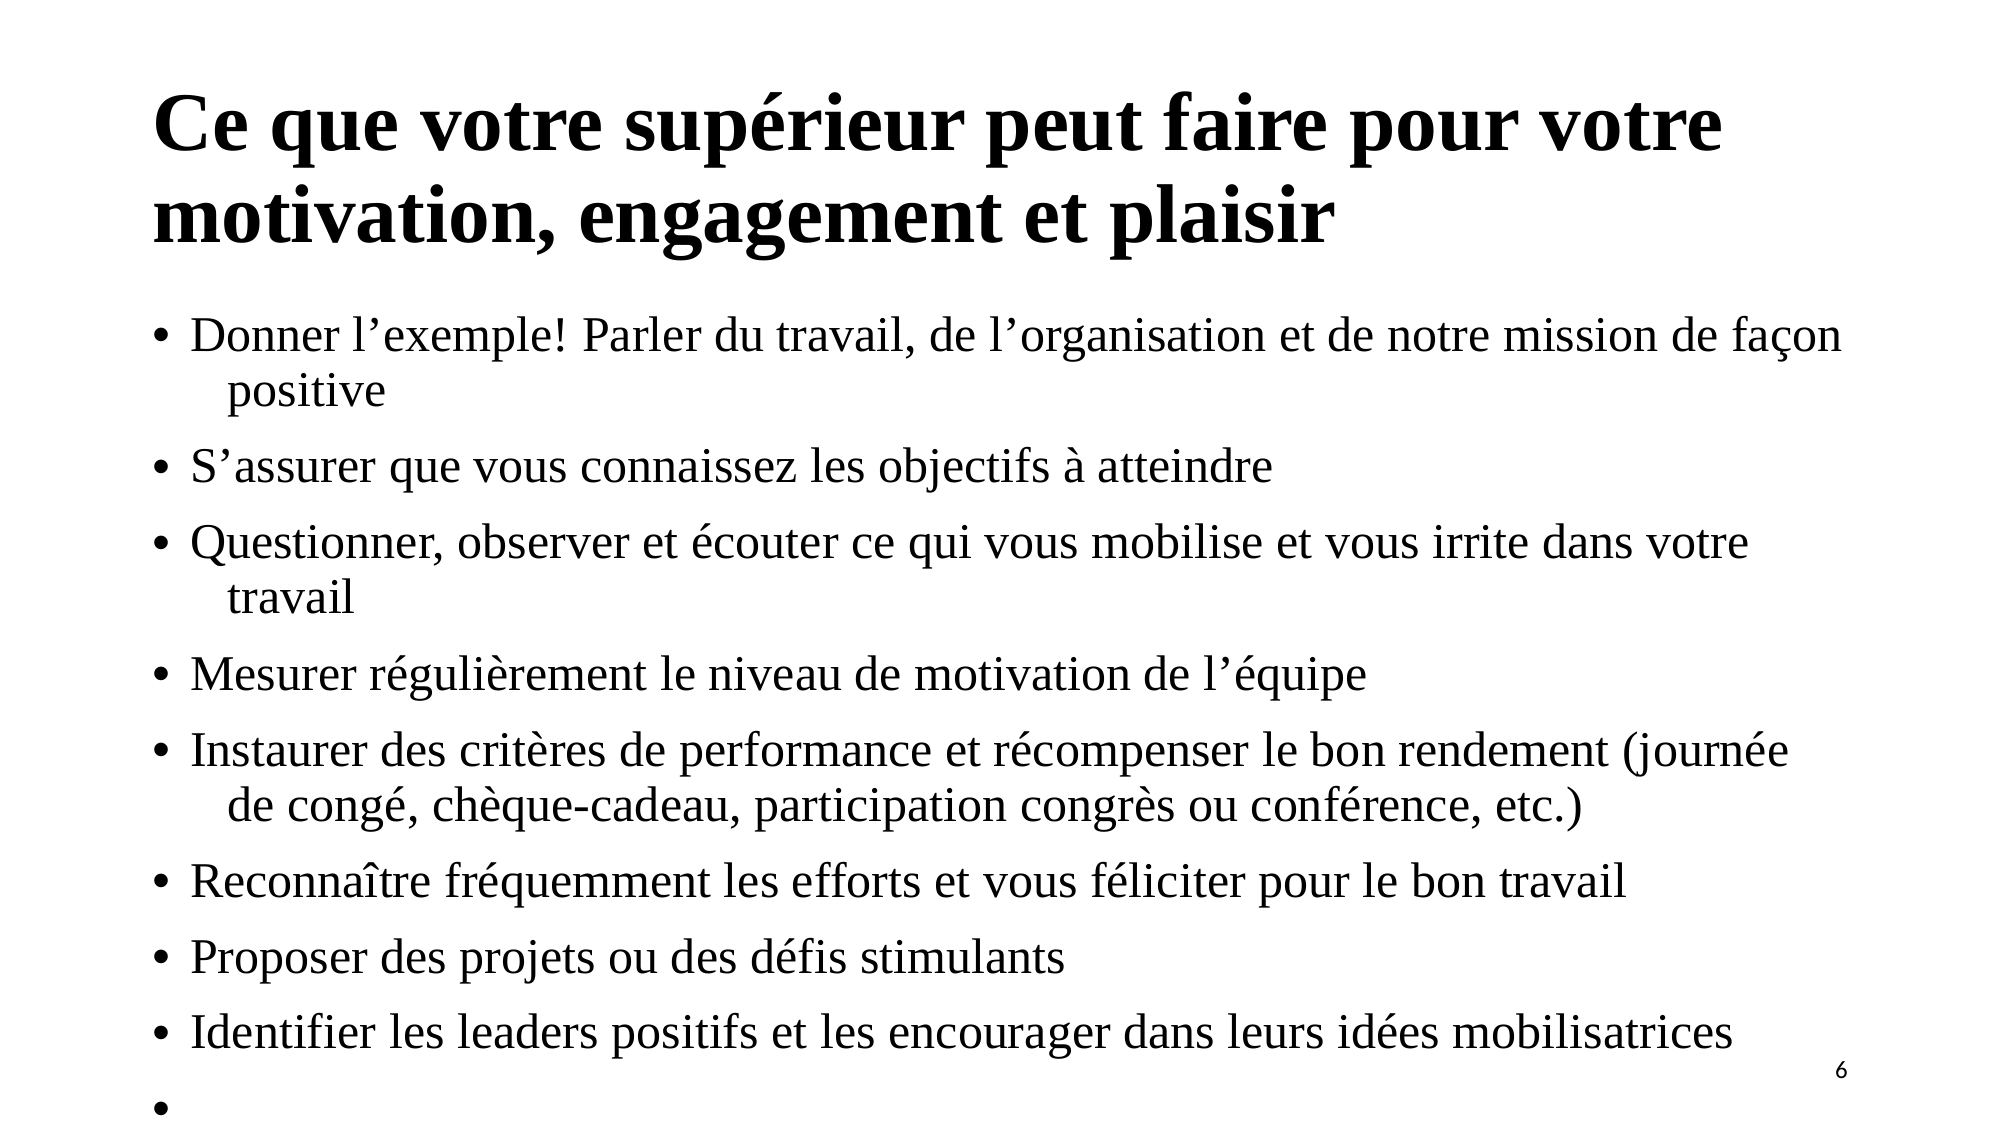

# Ce que votre supérieur peut faire pour votre motivation, engagement et plaisir
Donner l’exemple! Parler du travail, de l’organisation et de notre mission de façon positive
S’assurer que vous connaissez les objectifs à atteindre
Questionner, observer et écouter ce qui vous mobilise et vous irrite dans votre travail
Mesurer régulièrement le niveau de motivation de l’équipe
Instaurer des critères de performance et récompenser le bon rendement (journée de congé, chèque-cadeau, participation congrès ou conférence, etc.)
Reconnaître fréquemment les efforts et vous féliciter pour le bon travail
Proposer des projets ou des défis stimulants
Identifier les leaders positifs et les encourager dans leurs idées mobilisatrices
6